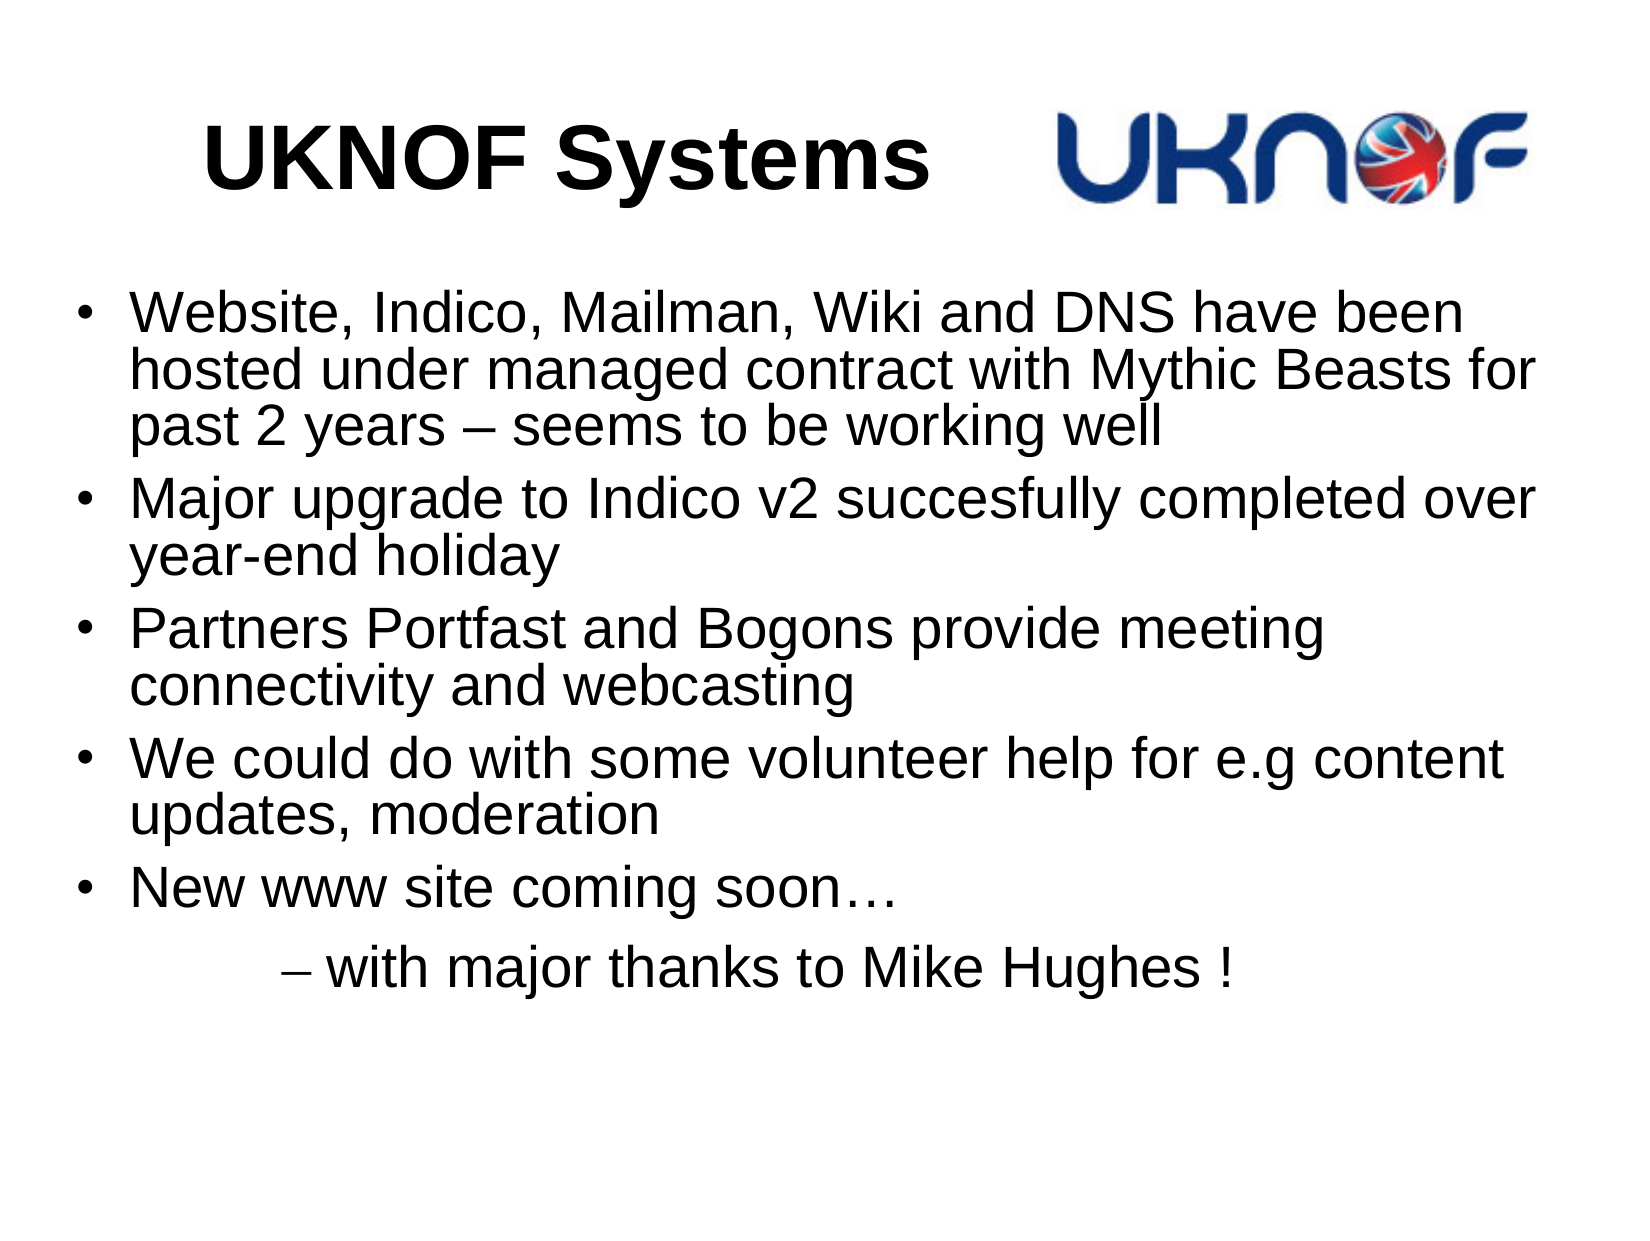

# UKNOF Systems
Website, Indico, Mailman, Wiki and DNS have been hosted under managed contract with Mythic Beasts for past 2 years – seems to be working well
Major upgrade to Indico v2 succesfully completed over year-end holiday
Partners Portfast and Bogons provide meeting connectivity and webcasting
We could do with some volunteer help for e.g content updates, moderation
New www site coming soon…
with major thanks to Mike Hughes !